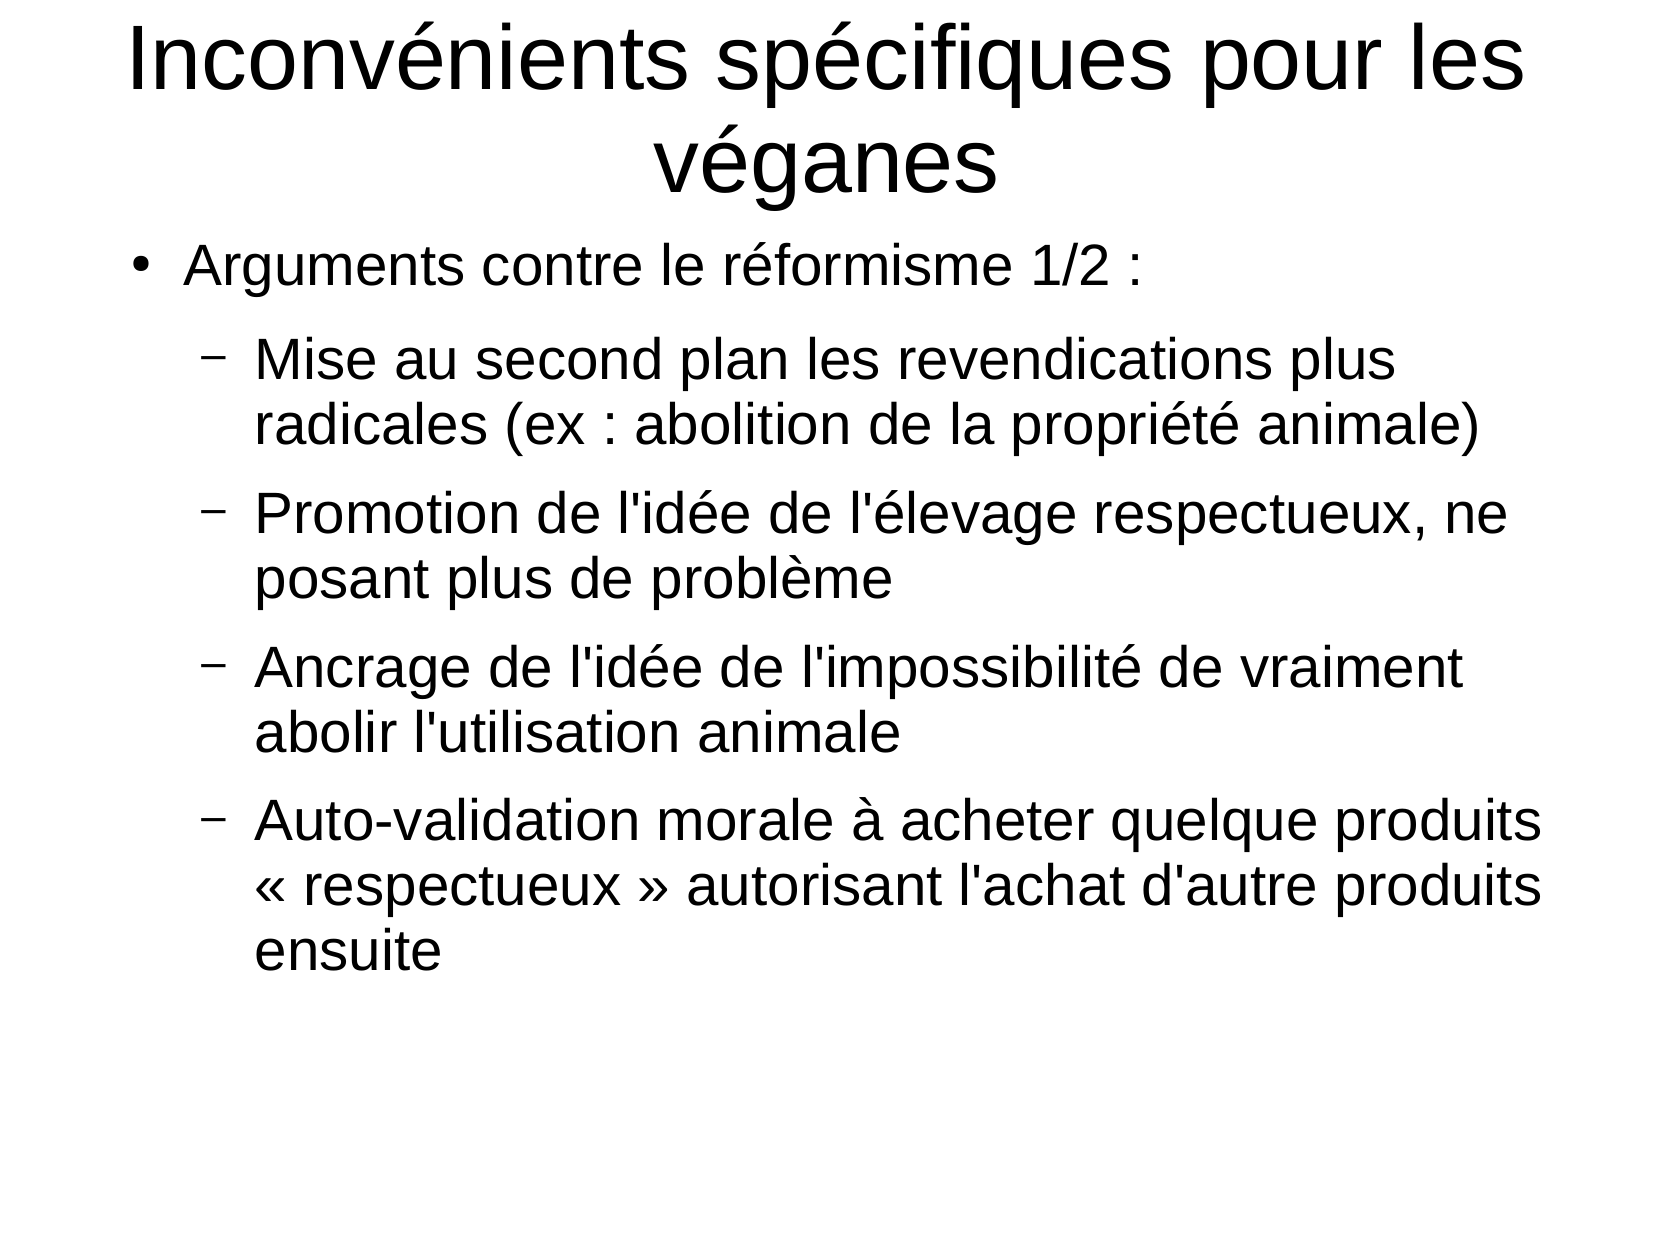

# Inconvénients spécifiques pour les véganes
Arguments contre le réformisme 1/2 :
Mise au second plan les revendications plus radicales (ex : abolition de la propriété animale)
Promotion de l'idée de l'élevage respectueux, ne posant plus de problème
Ancrage de l'idée de l'impossibilité de vraiment abolir l'utilisation animale
Auto-validation morale à acheter quelque produits « respectueux » autorisant l'achat d'autre produits ensuite